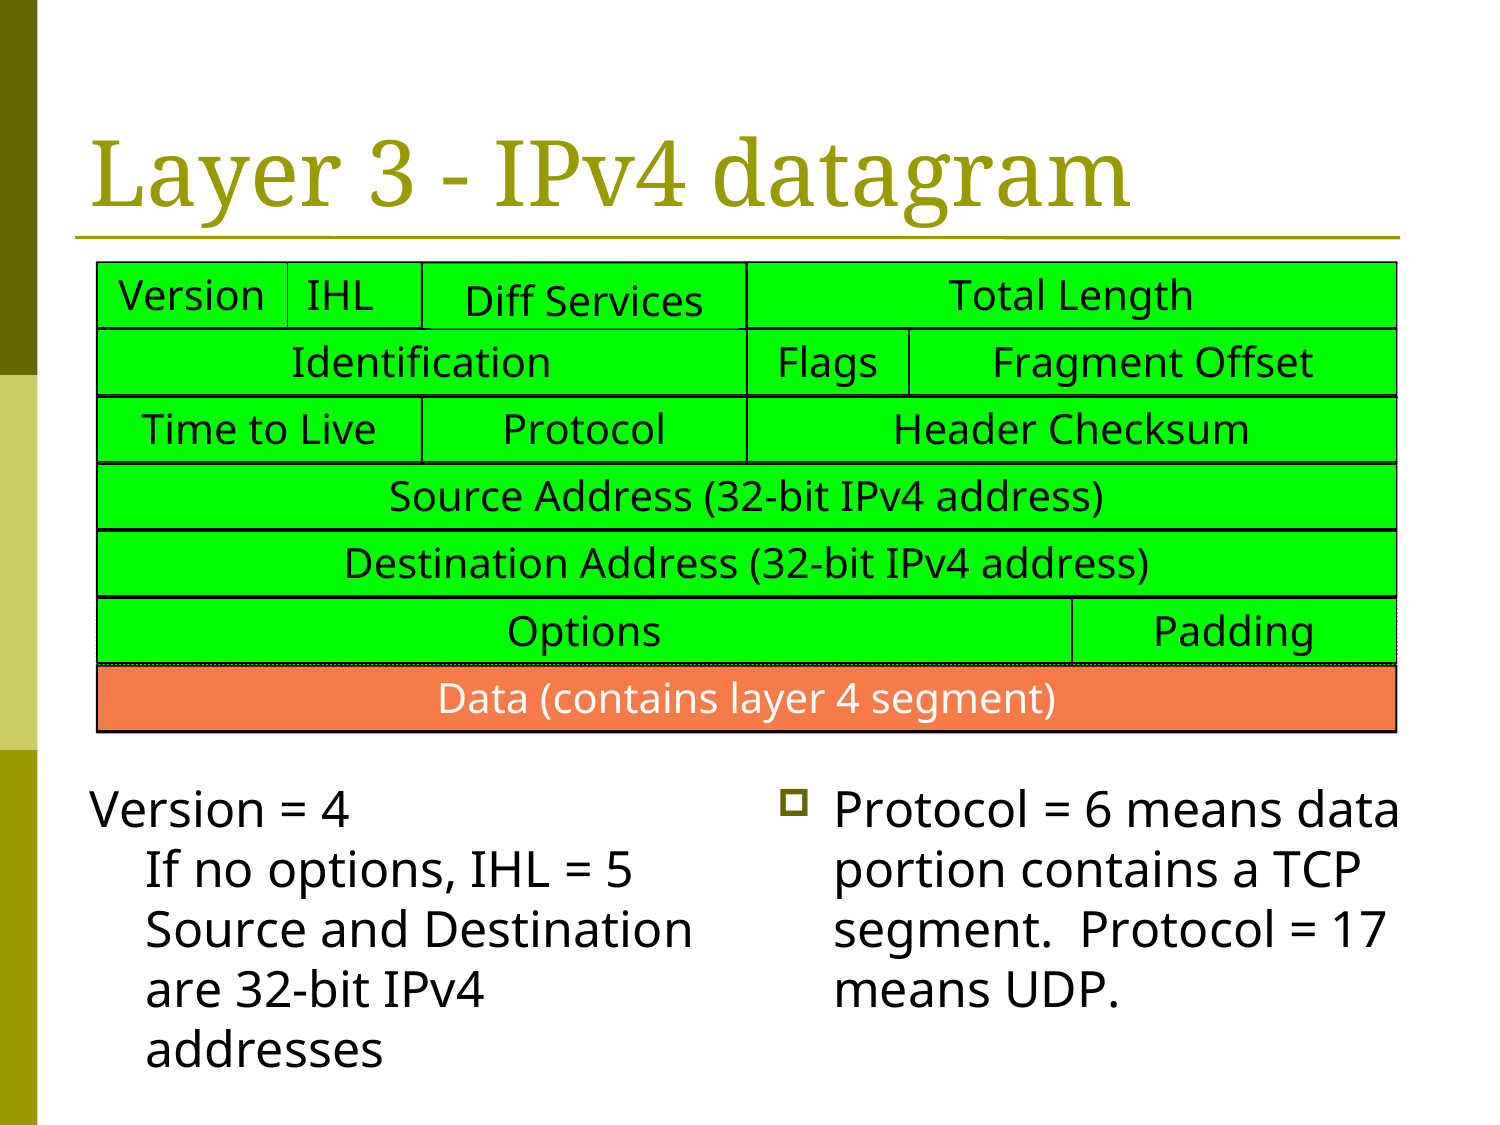

Layer 3 - IPv4 datagram
Version = 4
If no options, IHL = 5
Source and Destination are 32-bit IPv4 addresses
Version
IHL
Total Length
Diff Services
Identification
Flags
Fragment Offset
Time to Live
Protocol
Header Checksum
Source Address (32-bit IPv4 address)
Destination Address (32-bit IPv4 address)
Options
Padding
Data (contains layer 4 segment)‏
# Protocol = 6 means data portion contains a TCP segment. Protocol = 17 means UDP.